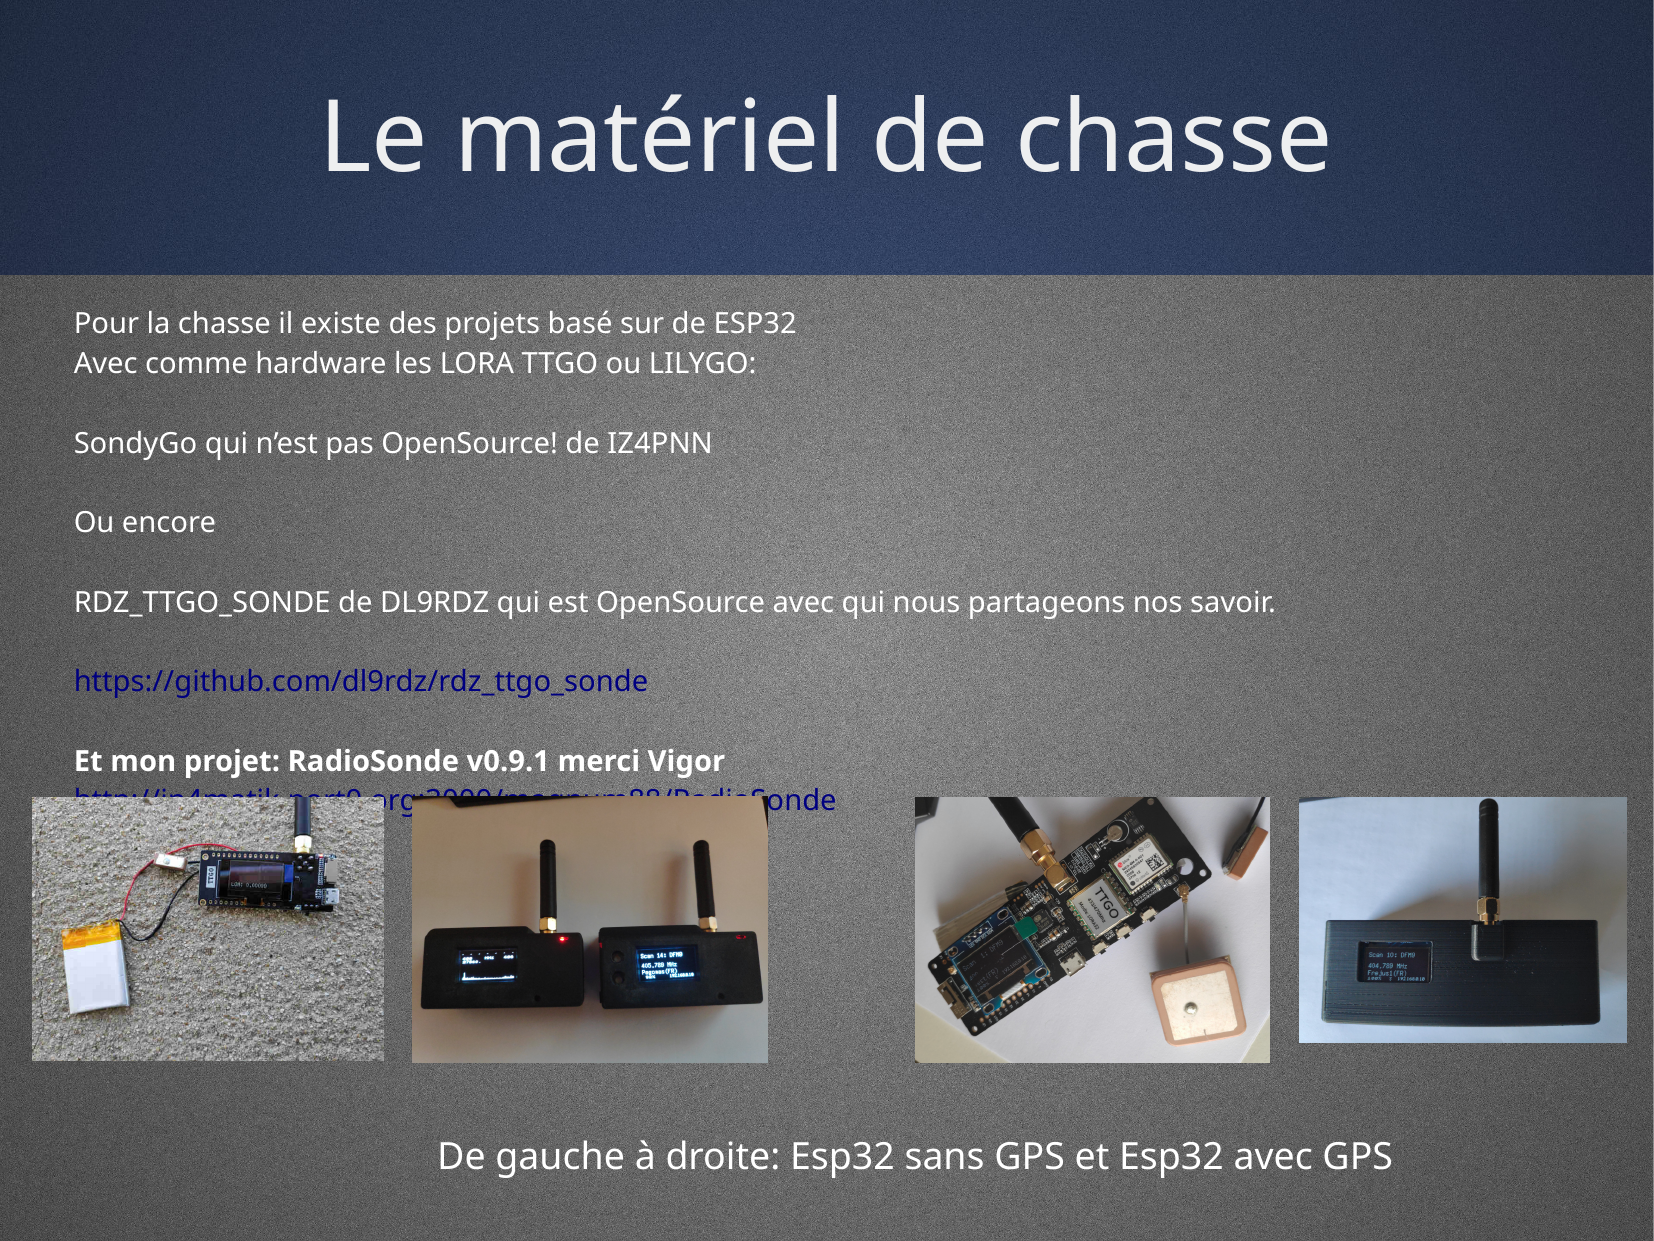

# Le matériel de chasse
Pour la chasse il existe des projets basé sur de ESP32
Avec comme hardware les LORA TTGO ou LILYGO:
SondyGo qui n’est pas OpenSource! de IZ4PNN
Ou encore
RDZ_TTGO_SONDE de DL9RDZ qui est OpenSource avec qui nous partageons nos savoir.
https://github.com/dl9rdz/rdz_ttgo_sonde
Et mon projet: RadioSonde v0.9.1 merci Vigor
http://in4matik.port0.org:3000/magnum88/RadioSonde
De gauche à droite: Esp32 sans GPS et Esp32 avec GPS